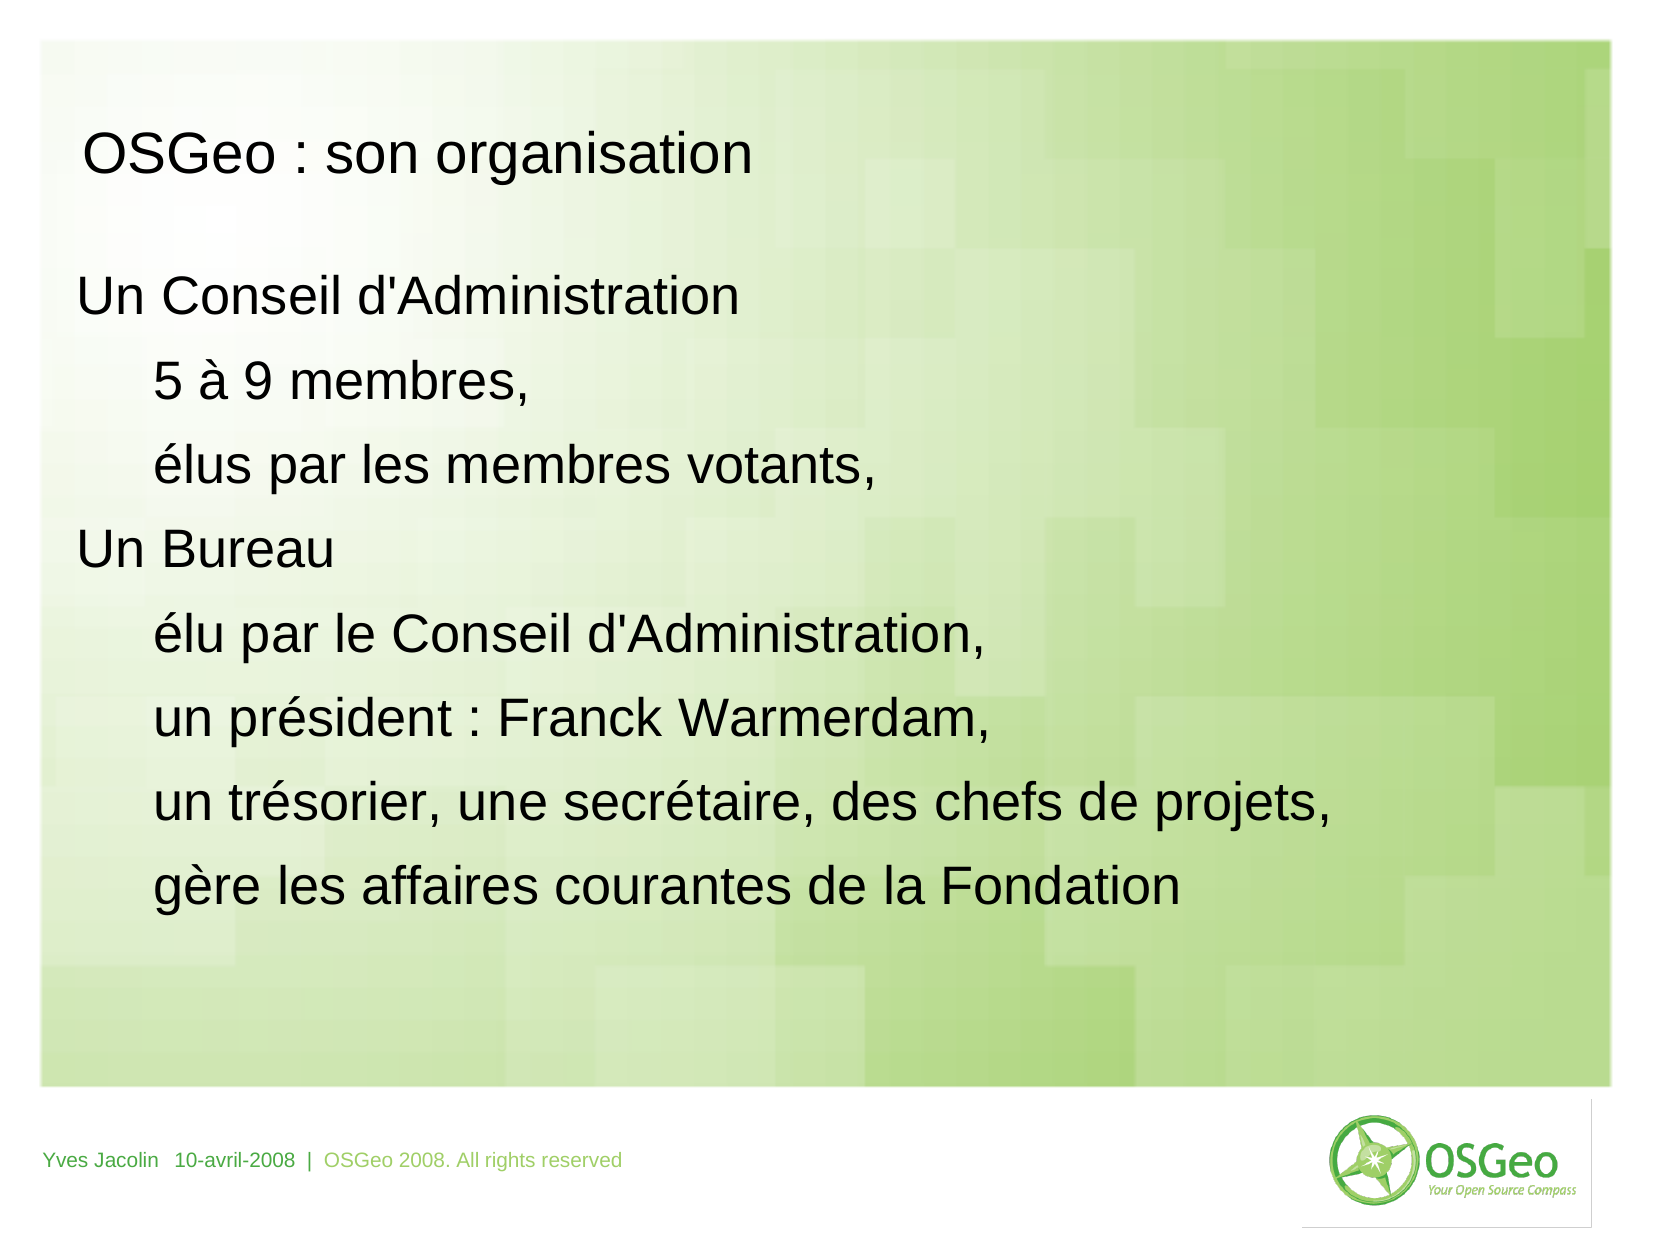

# OSGeo : son organisation
Un Conseil d'Administration
5 à 9 membres,
élus par les membres votants,
Un Bureau
élu par le Conseil d'Administration,
un président : Franck Warmerdam,
un trésorier, une secrétaire, des chefs de projets,
gère les affaires courantes de la Fondation